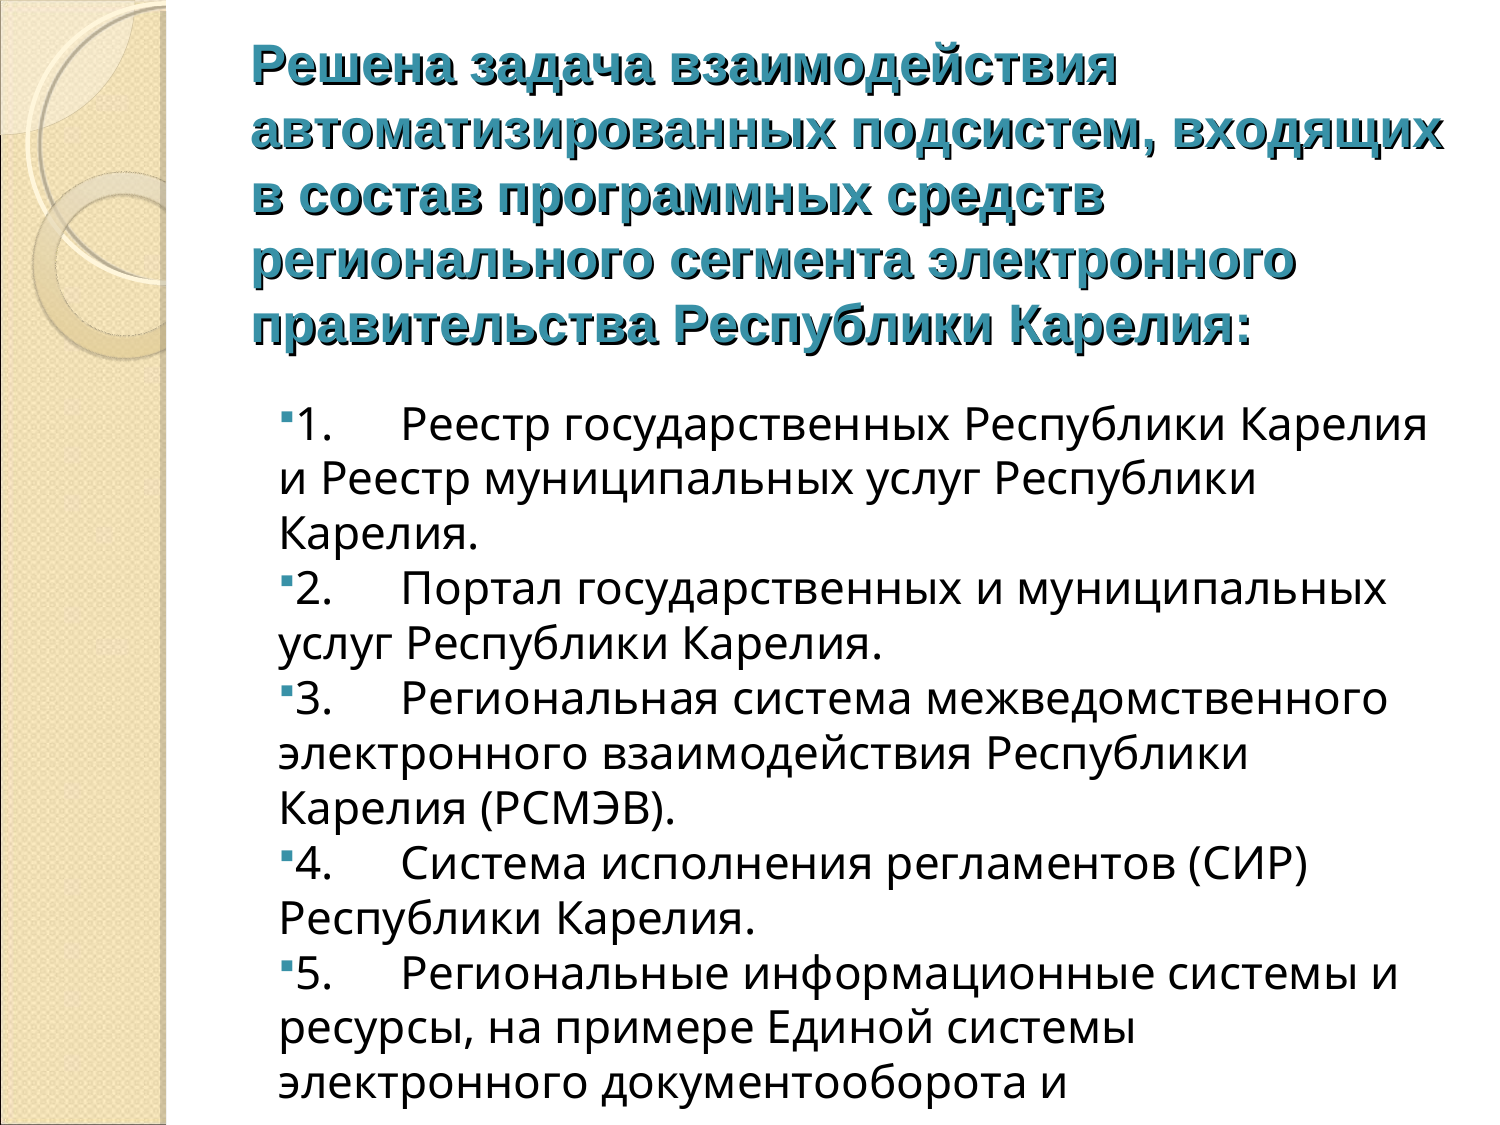

# Решена задача взаимодействия автоматизированных подсистем, входящих в состав программных средств регионального сегмента электронного правительства Республики Карелия:
1.	Реестр государственных Республики Карелия и Реестр муниципальных услуг Республики Карелия.
2.	Портал государственных и муниципальных услуг Республики Карелия.
3.	Региональная система межведомственного электронного взаимодействия Республики Карелия (РСМЭВ).
4.	Система исполнения регламентов (СИР) Республики Карелия.
5.	Региональные информационные системы и ресурсы, на примере Единой системы электронного документооборота и делопроизводства.